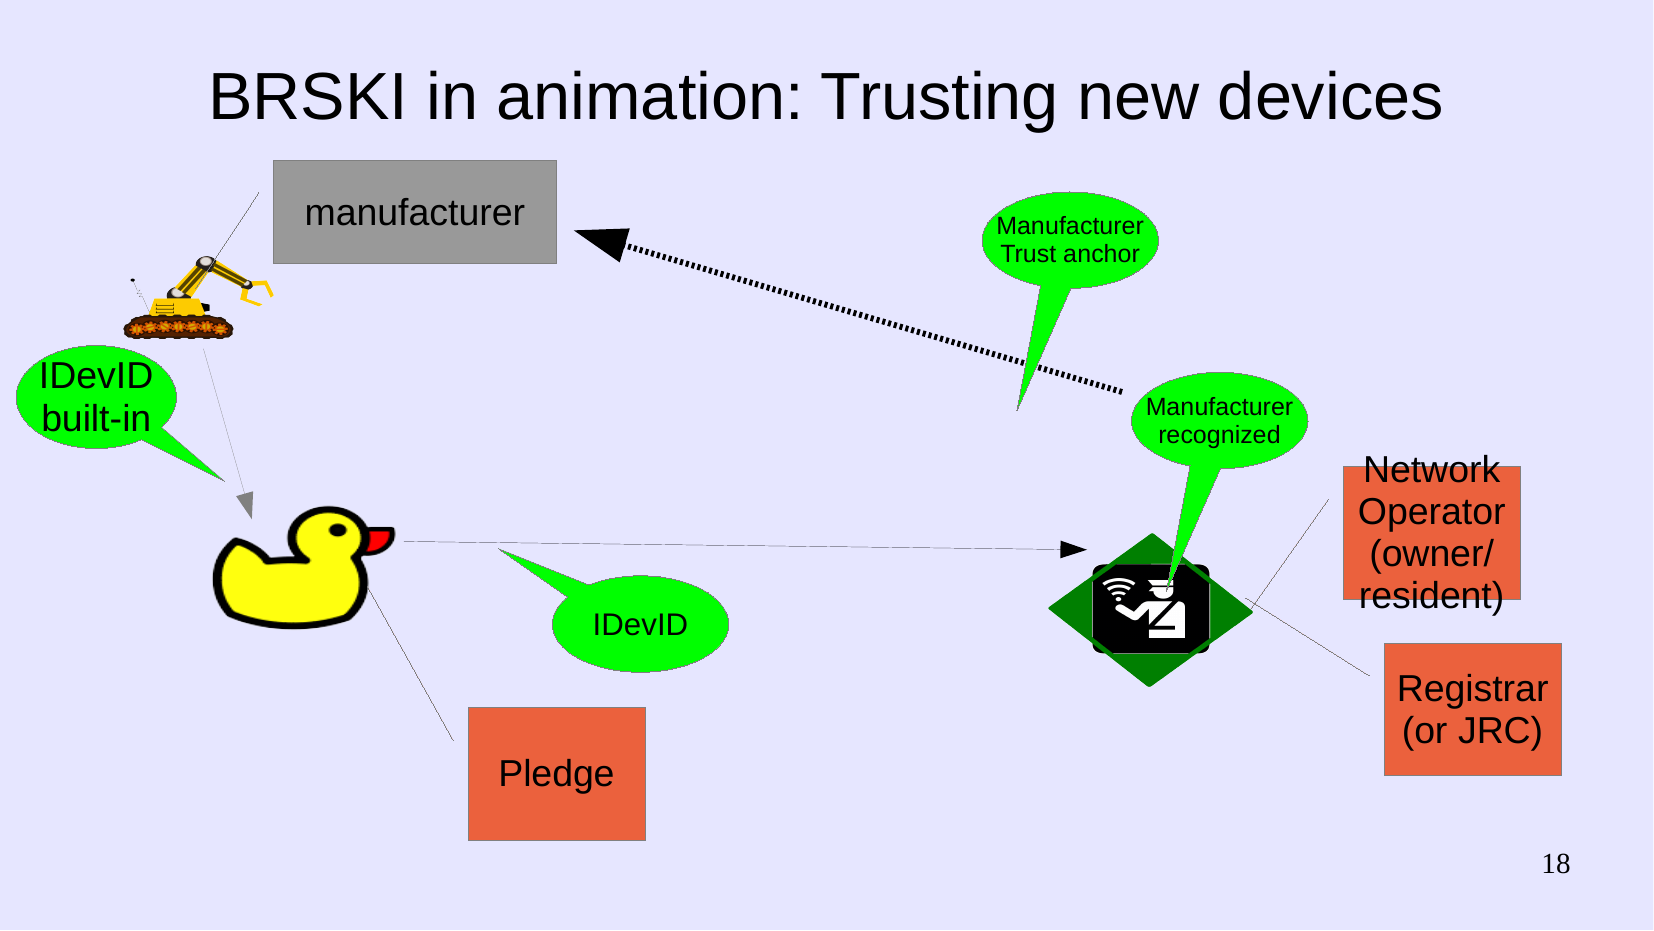

# BRSKI in animation: Trusting new devices
manufacturer
Manufacturer
Trust anchor
IDevID
built-in
Manufacturer
recognized
Network
Operator
(owner/
resident)
IDevID
Registrar
(or JRC)
Pledge
18